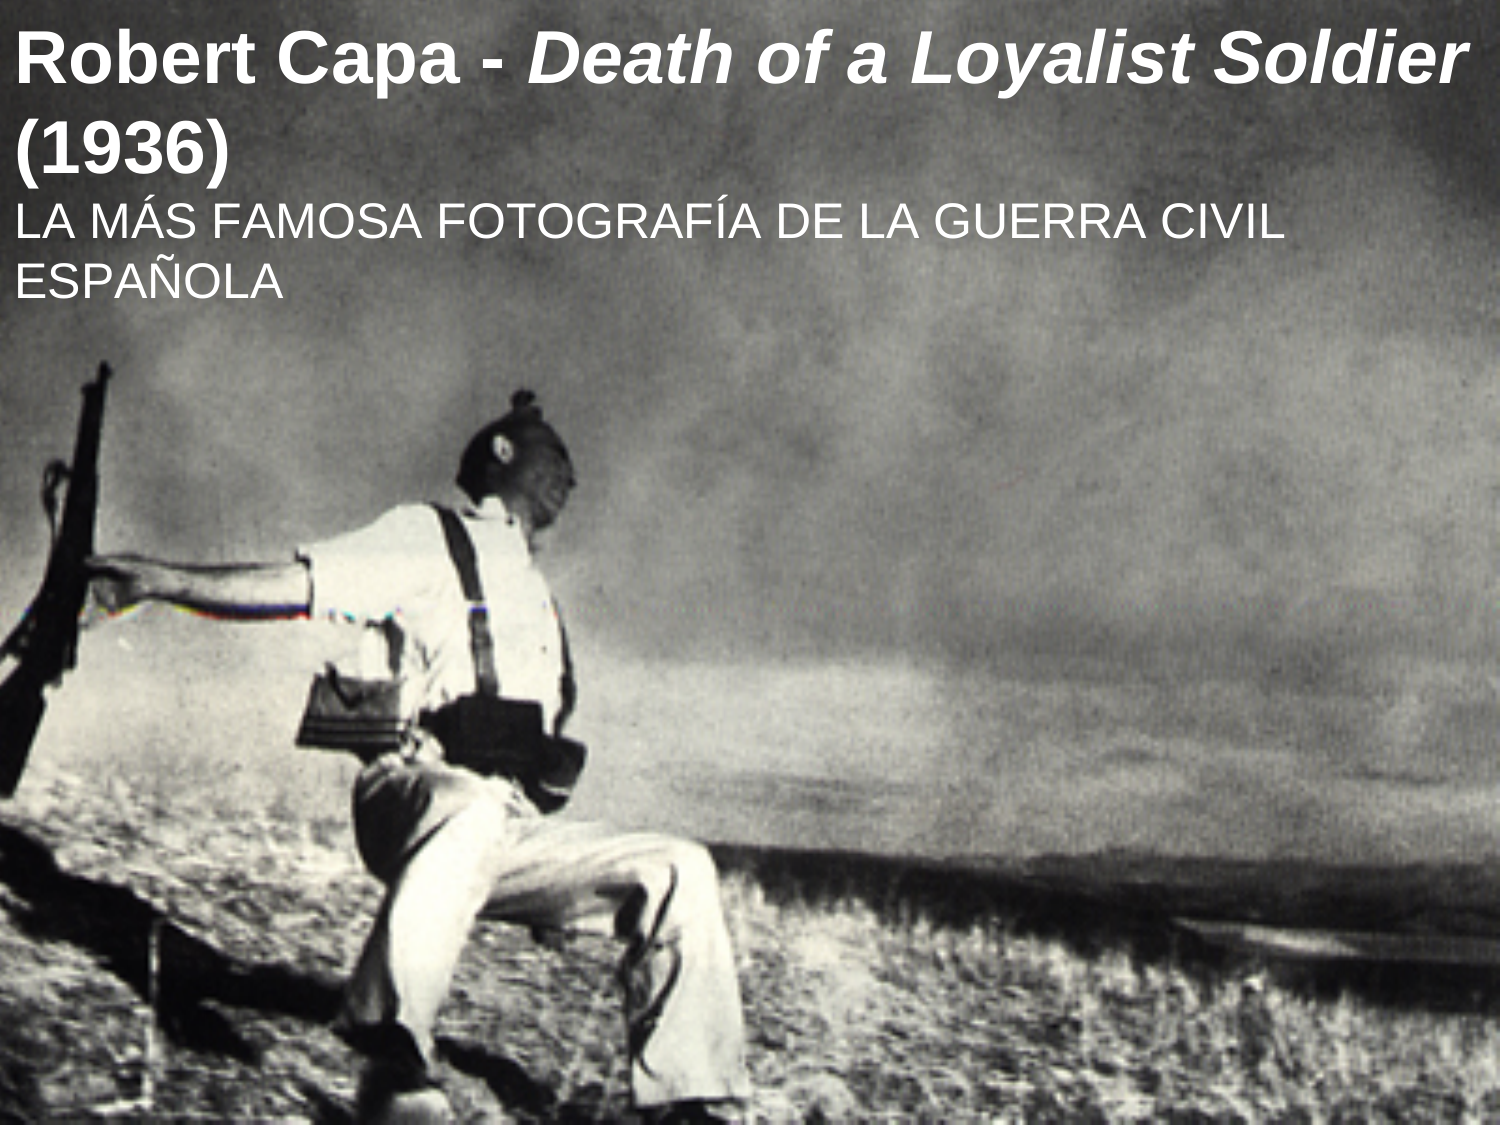

Robert Capa - Death of a Loyalist Soldier (1936)
LA MÁS FAMOSA FOTOGRAFÍA DE LA GUERRA CIVIL ESPAÑOLA